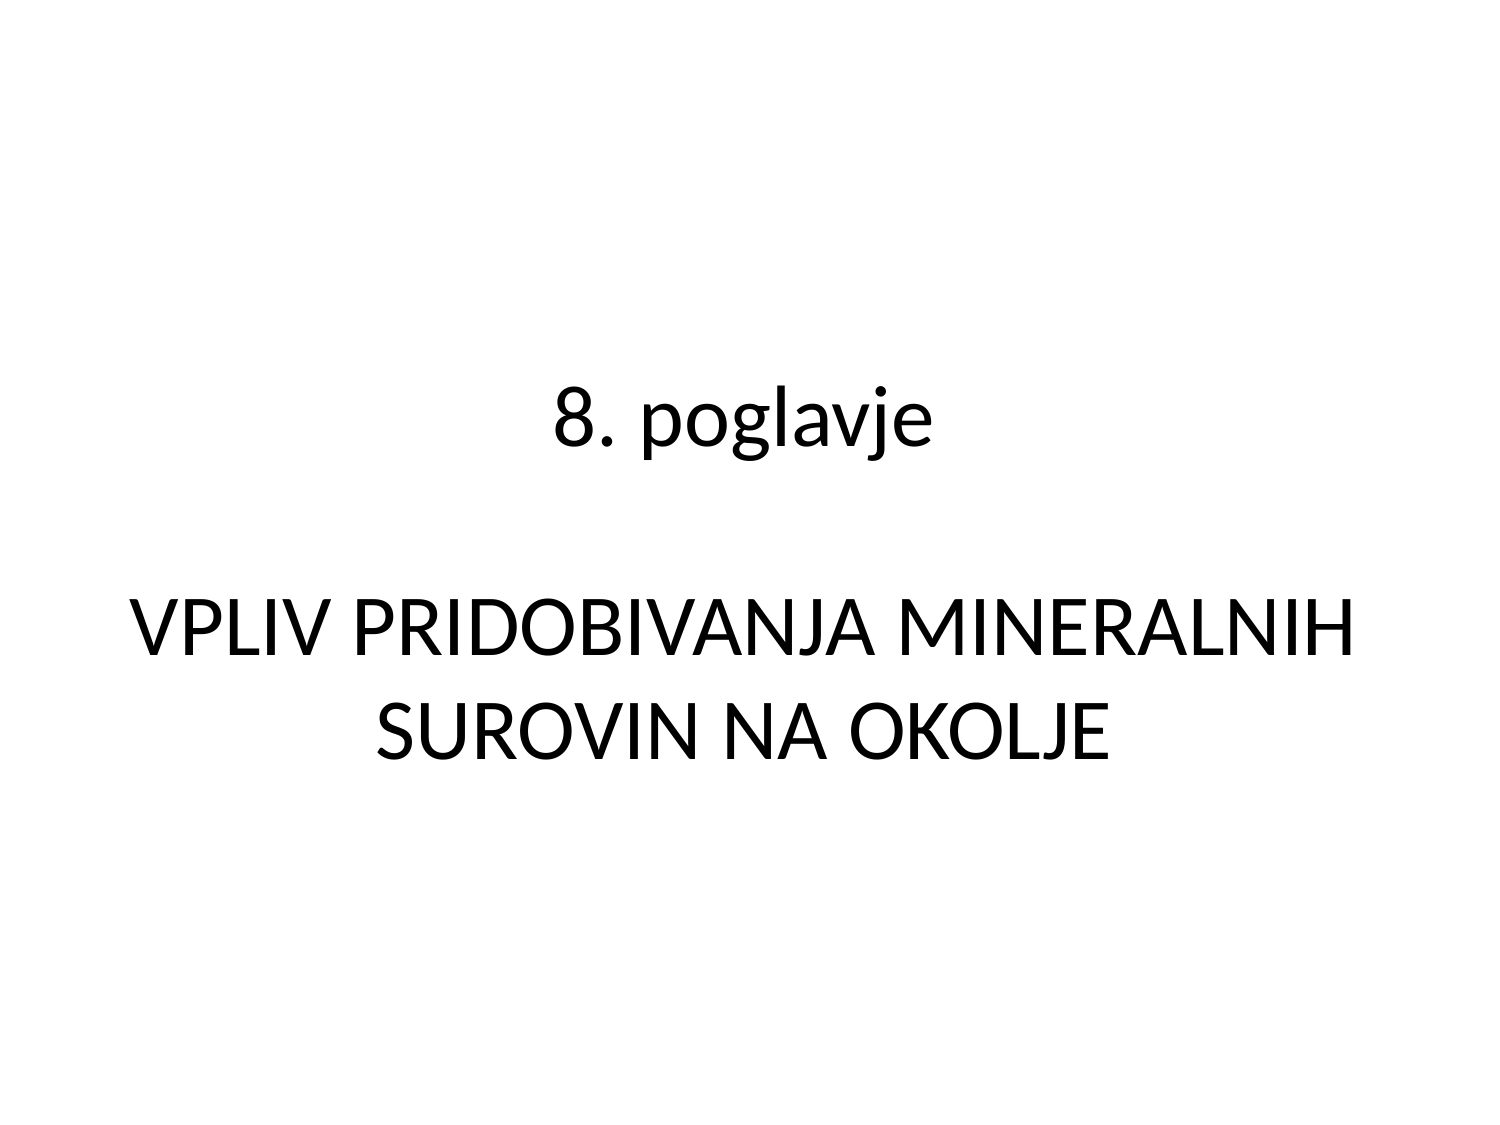

# 8. poglavje VPLIV PRIDOBIVANJA MINERALNIH SUROVIN NA OKOLJE